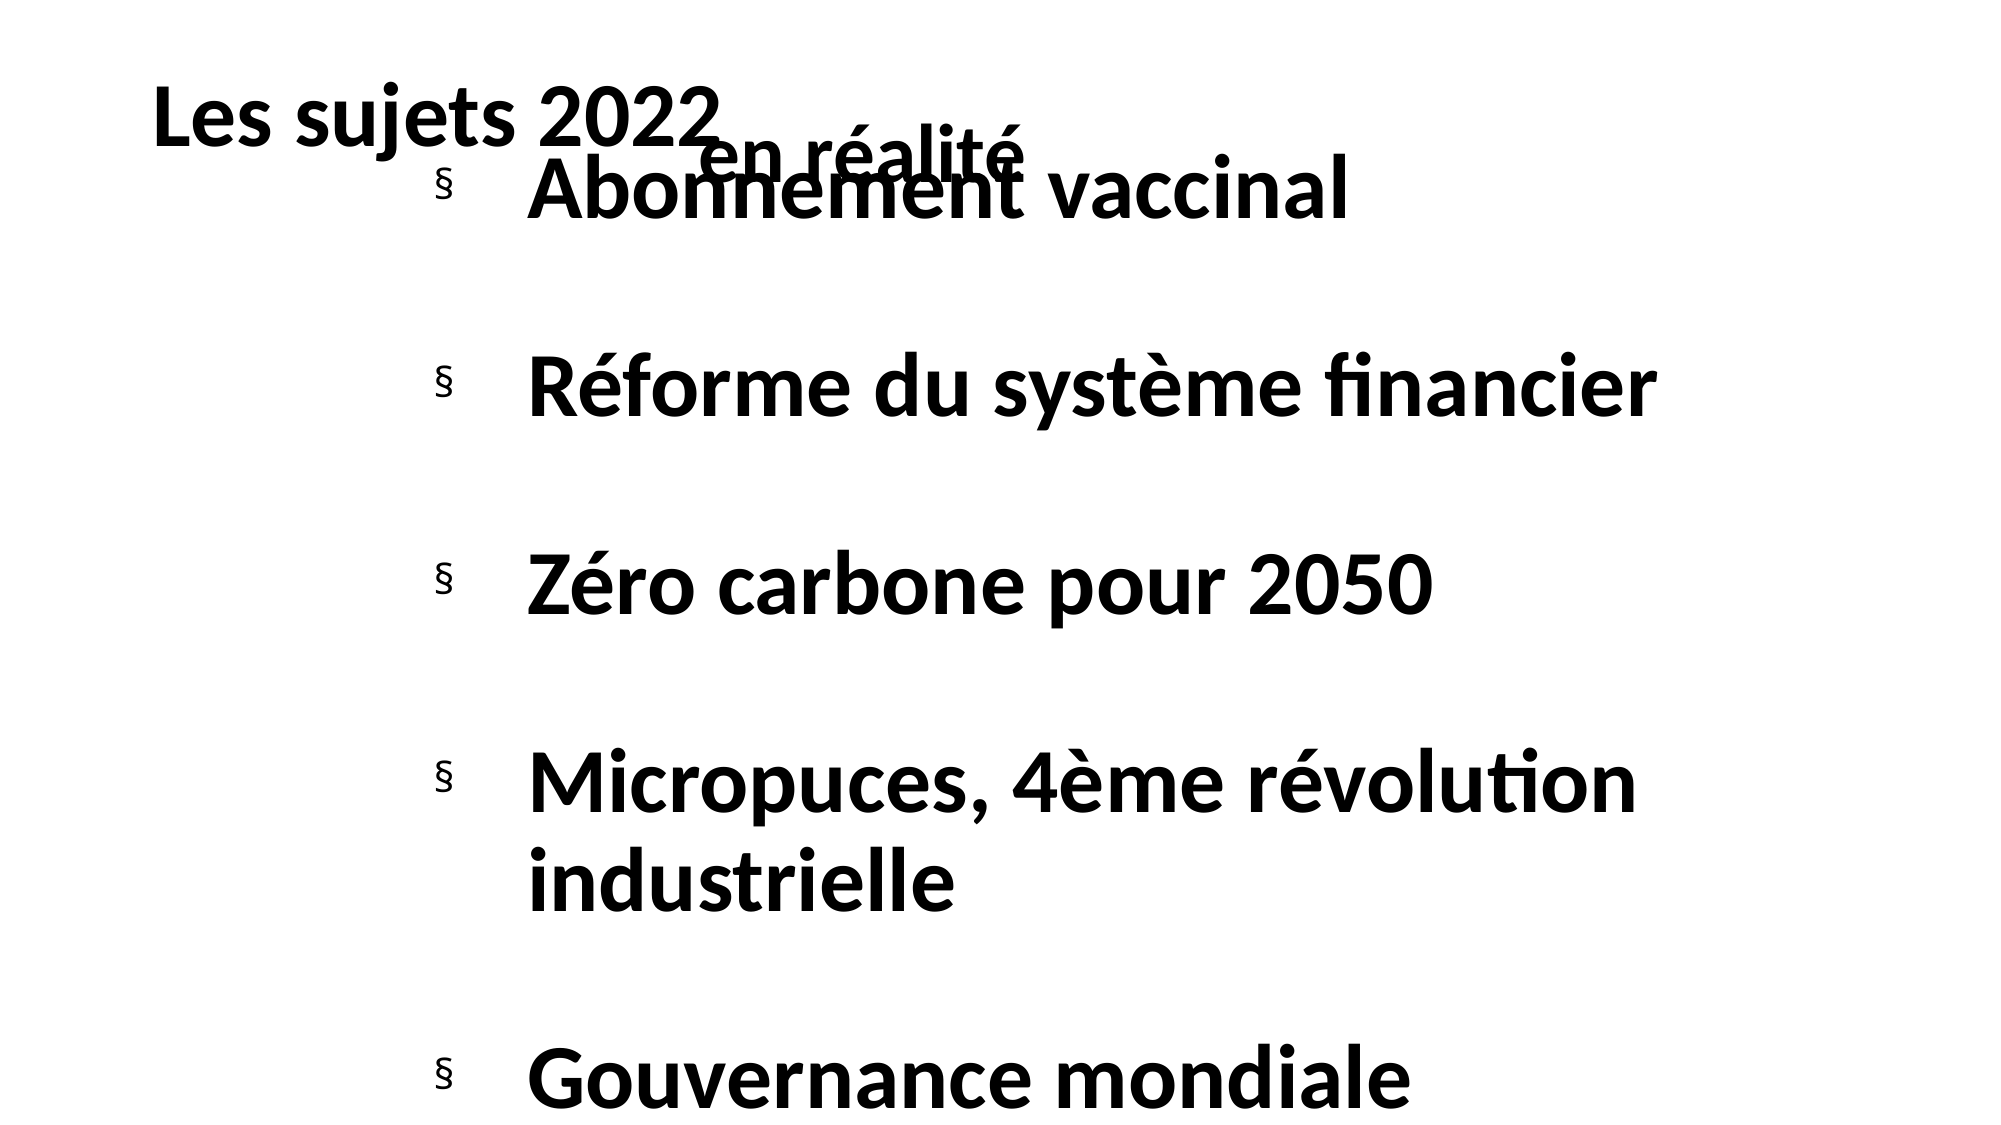

# Les sujets 2022
en réalité
Abonnement vaccinal
Réforme du système financier
Zéro carbone pour 2050
Micropuces, 4ème révolution industrielle
Gouvernance mondiale